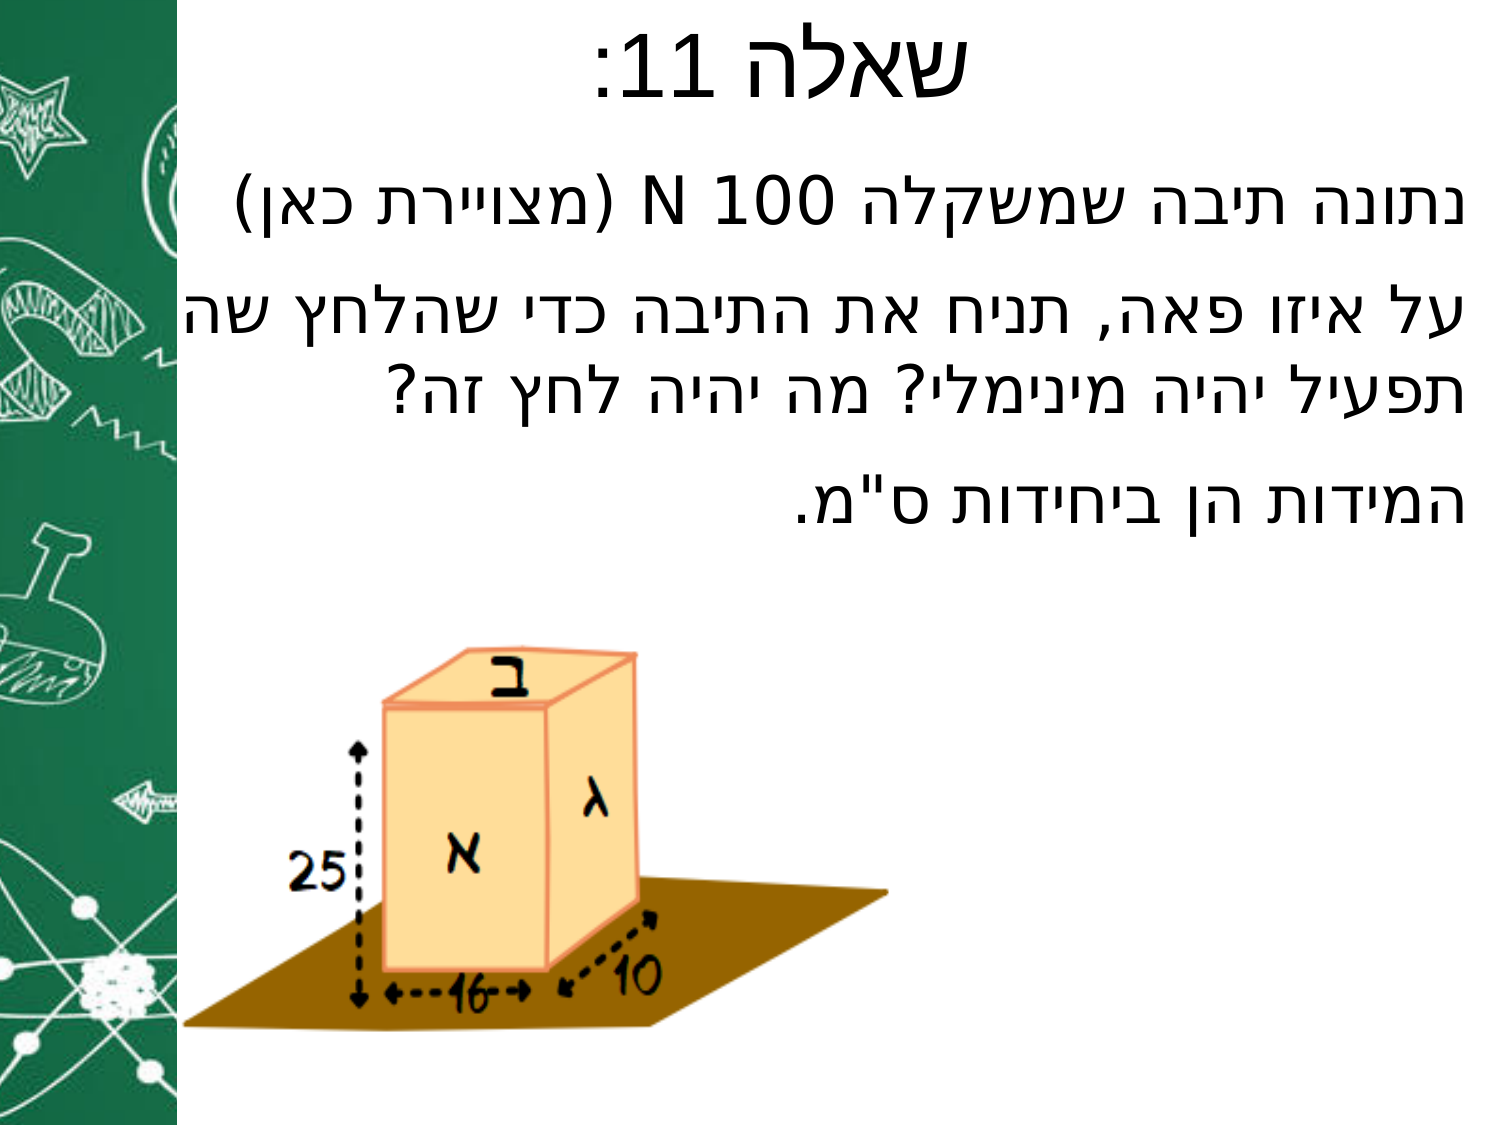

# שאלה 11:
נתונה תיבה שמשקלה N 100 (מצויירת כאן)
על איזו פאה, תניח את התיבה כדי שהלחץ שהיא תפעיל יהיה מינימלי? מה יהיה לחץ זה?
המידות הן ביחידות ס"מ.